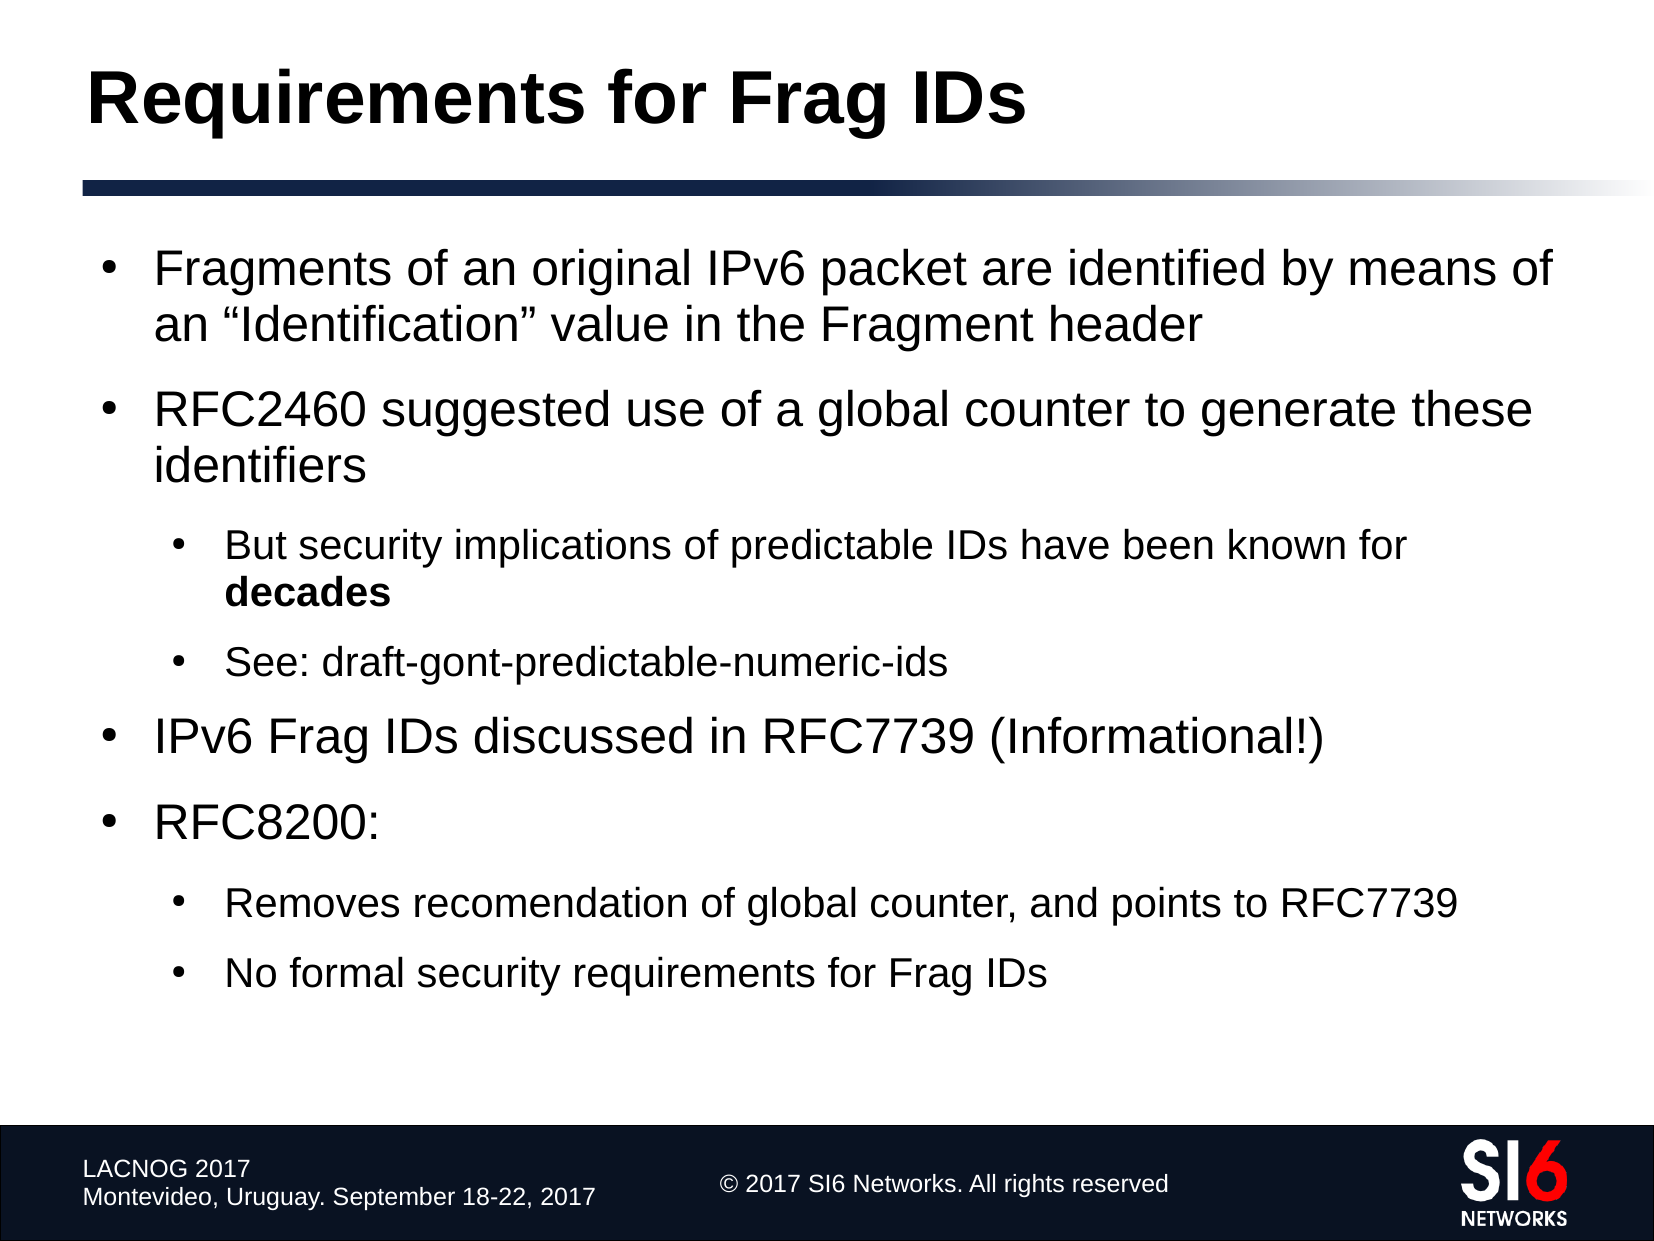

# Requirements for Frag IDs
Fragments of an original IPv6 packet are identified by means of an “Identification” value in the Fragment header
RFC2460 suggested use of a global counter to generate these identifiers
But security implications of predictable IDs have been known for decades
See: draft-gont-predictable-numeric-ids
IPv6 Frag IDs discussed in RFC7739 (Informational!)
RFC8200:
Removes recomendation of global counter, and points to RFC7739
No formal security requirements for Frag IDs